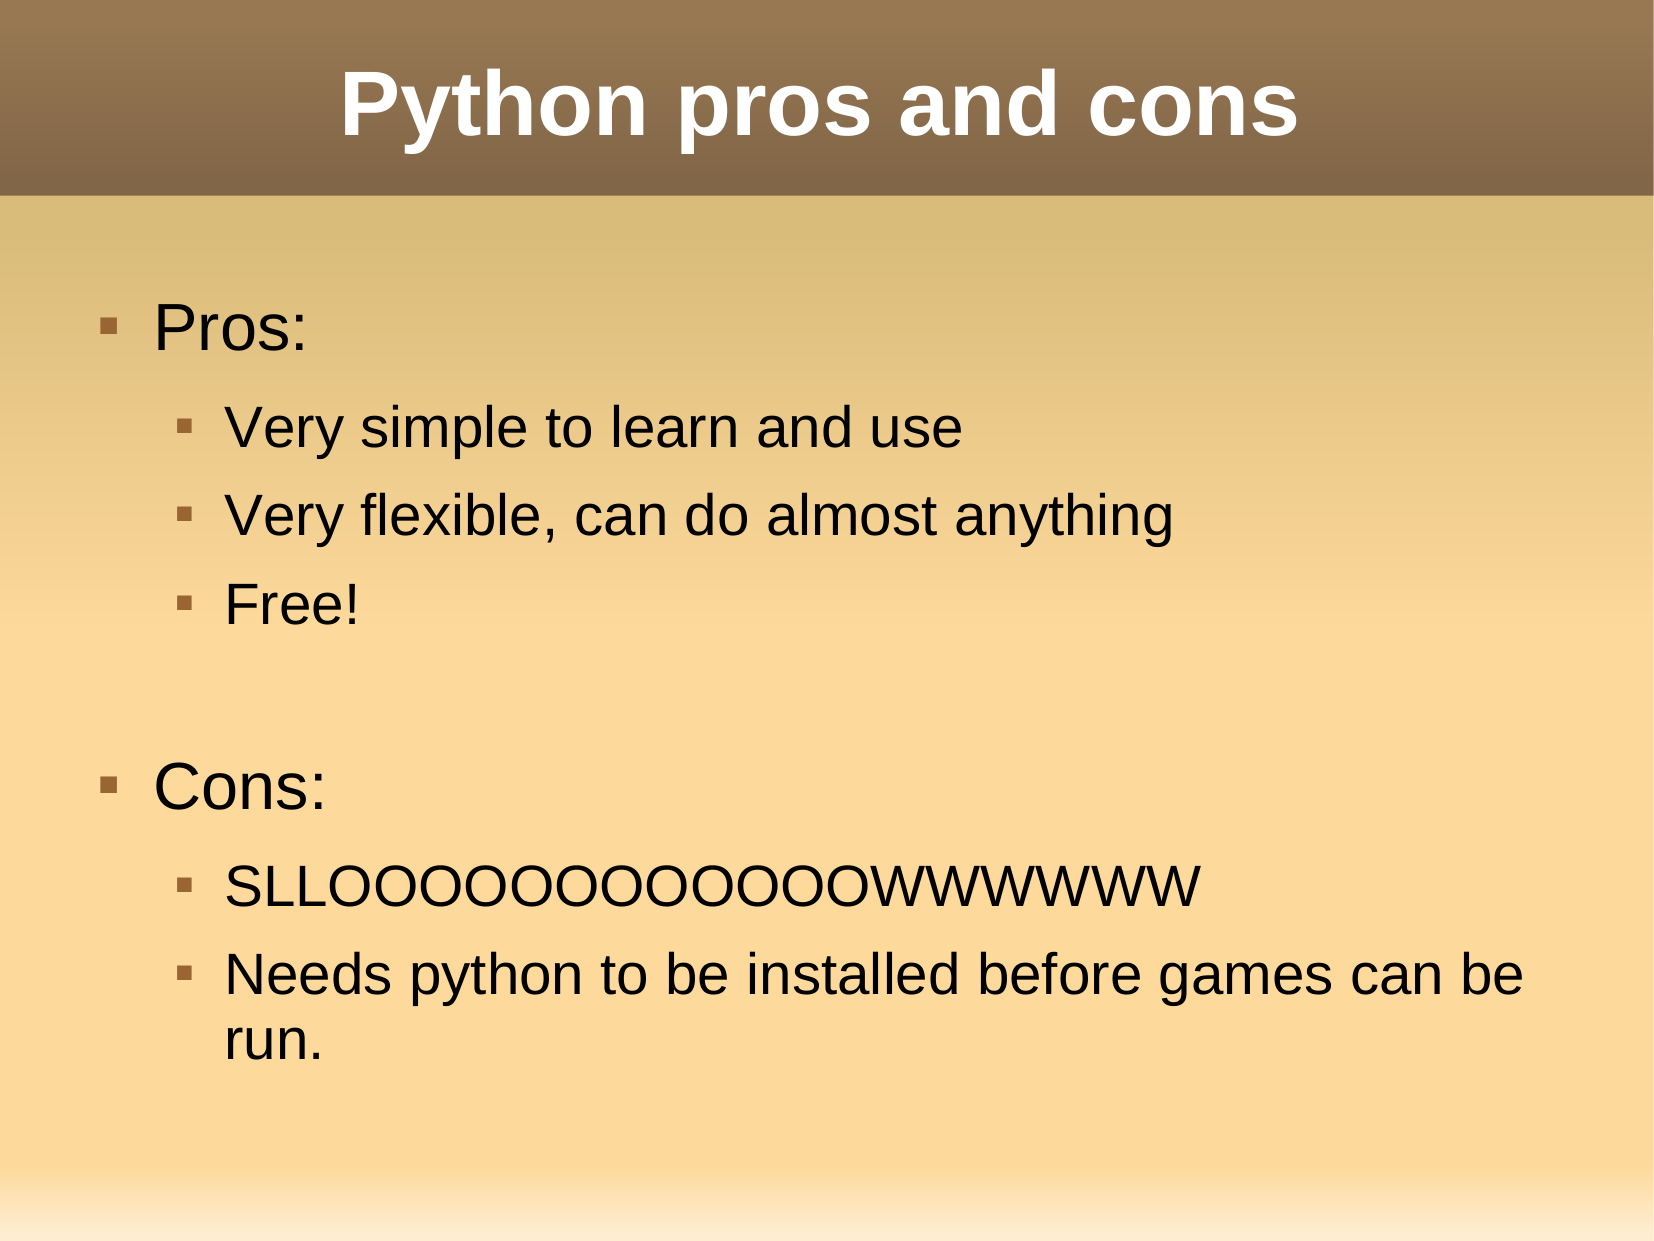

# Python pros and cons
Pros:
Very simple to learn and use
Very flexible, can do almost anything
Free!
Cons:
SLLOOOOOOOOOOOOWWWWWW
Needs python to be installed before games can be run.